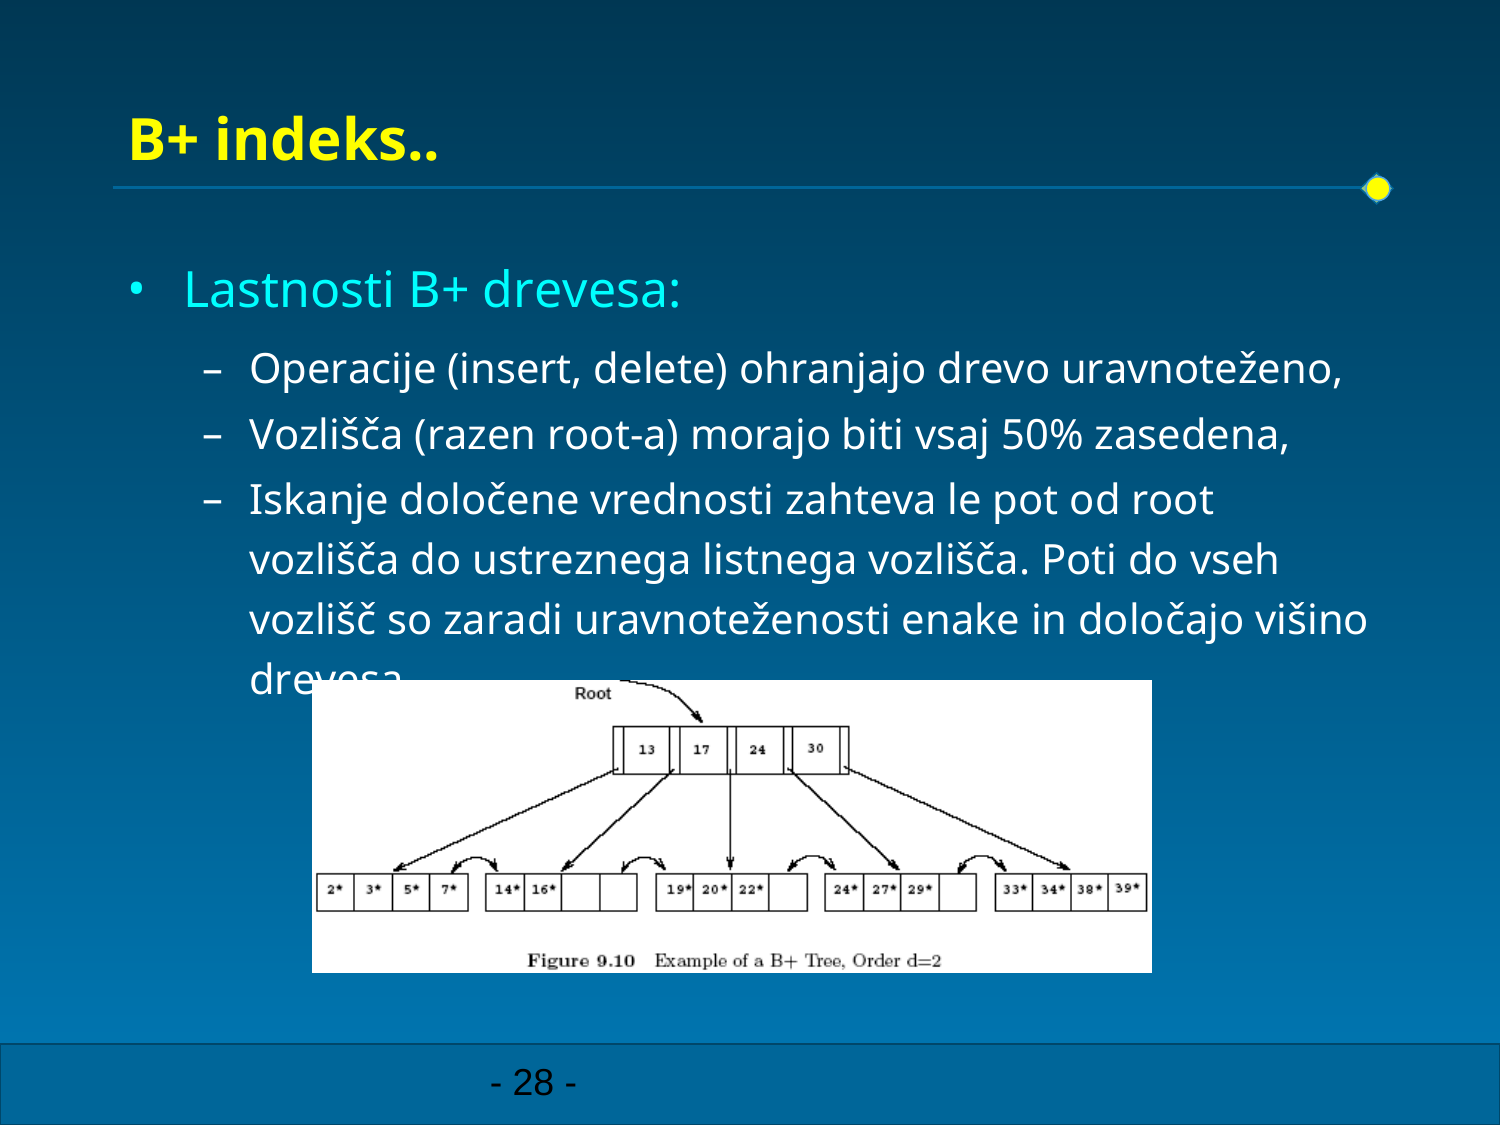

# B+ indeks..
Lastnosti B+ drevesa:
Operacije (insert, delete) ohranjajo drevo uravnoteženo,
Vozlišča (razen root-a) morajo biti vsaj 50% zasedena,
Iskanje določene vrednosti zahteva le pot od root vozlišča do ustreznega listnega vozlišča. Poti do vseh vozlišč so zaradi uravnoteženosti enake in določajo višino drevesa.